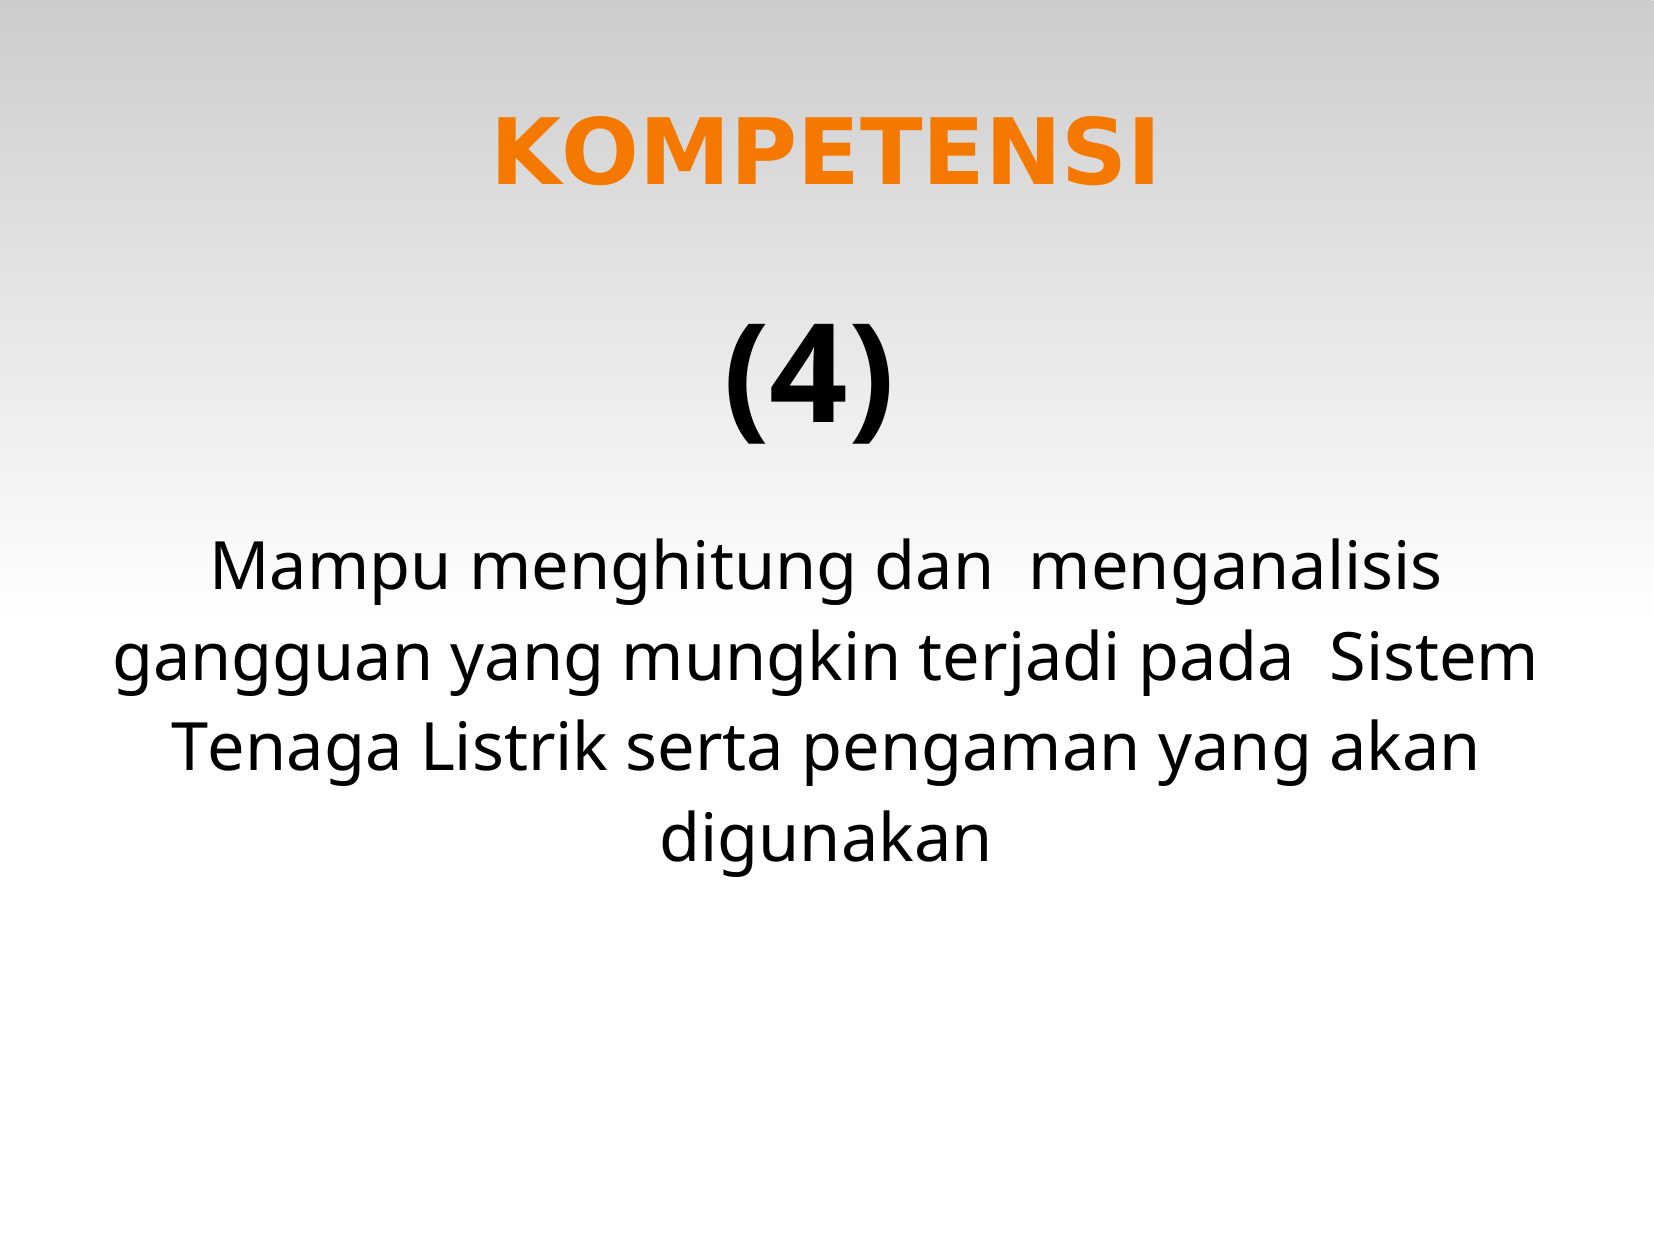

# KOMPETENSI
(4)
Mampu menghitung dan menganalisis gangguan yang mungkin terjadi pada Sistem Tenaga Listrik serta pengaman yang akan digunakan